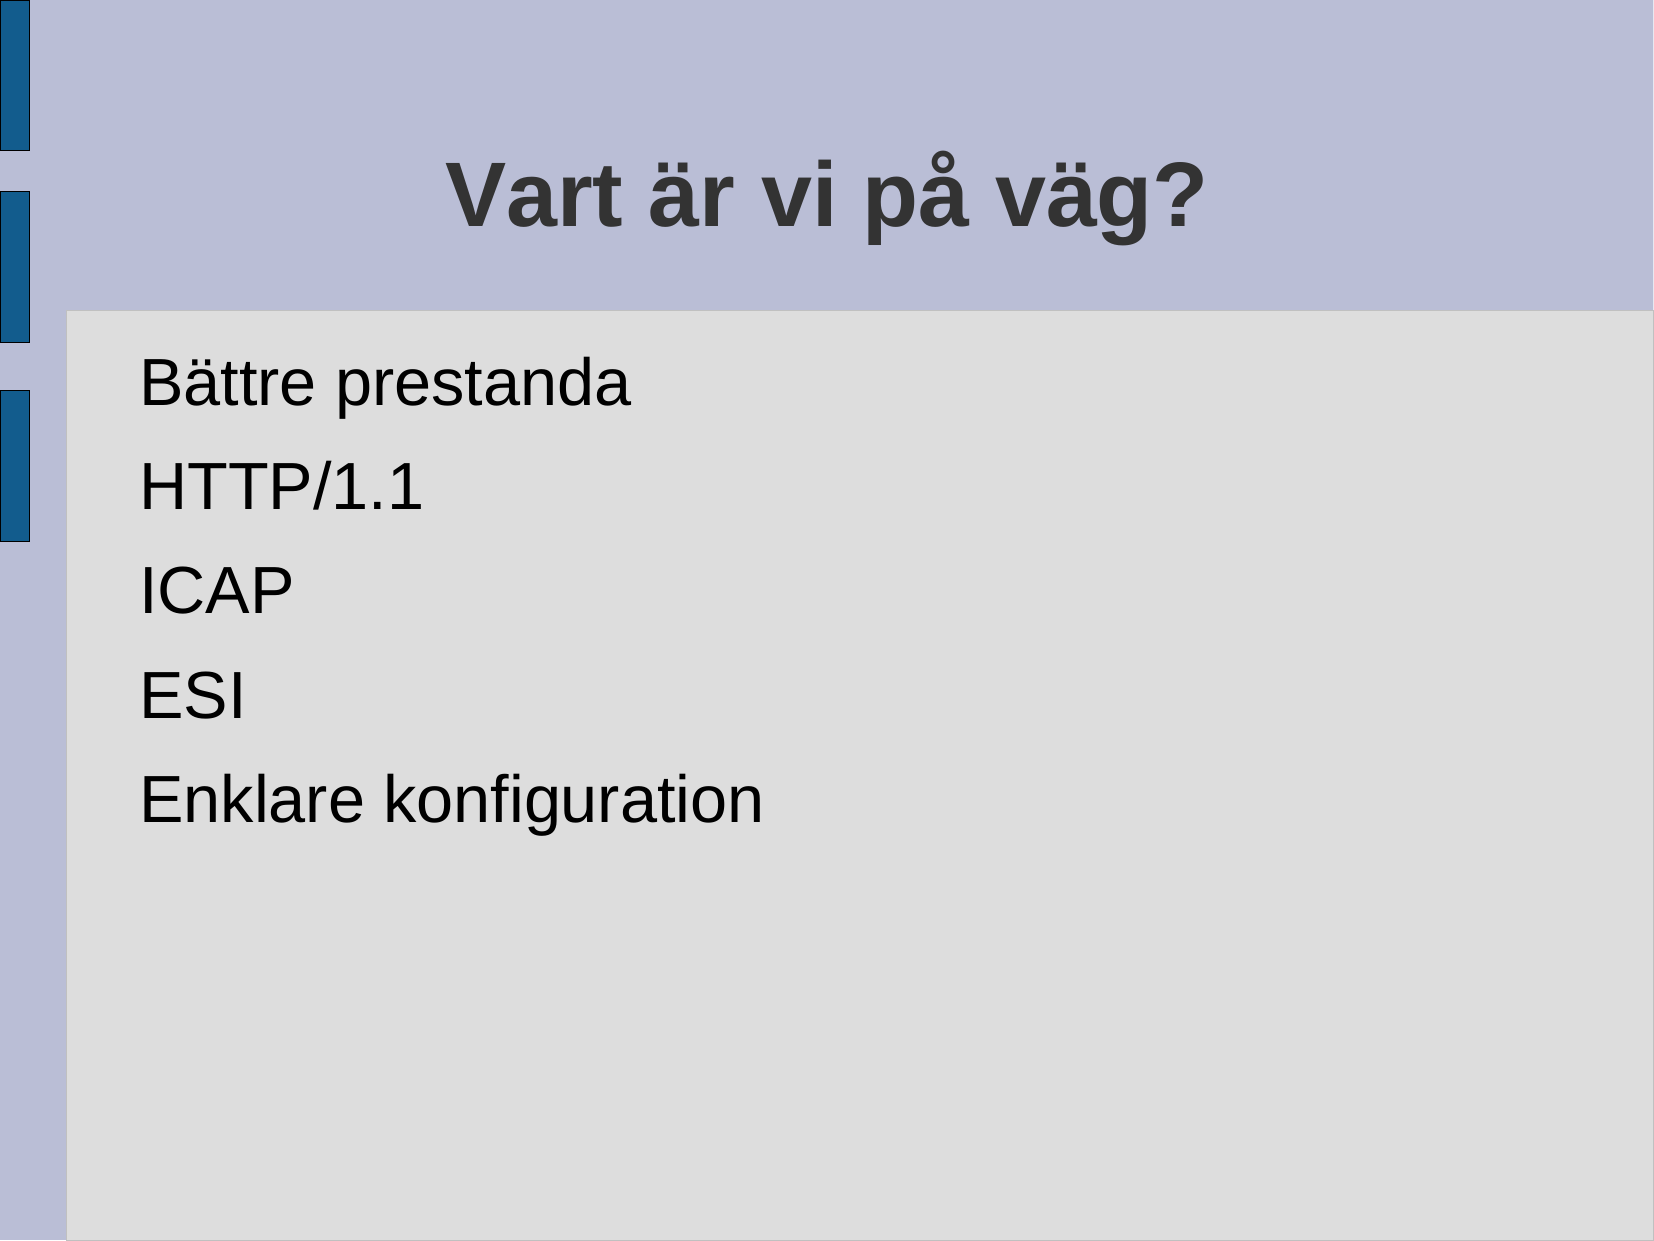

# Vart är vi på väg?
Bättre prestanda
HTTP/1.1
ICAP
ESI
Enklare konfiguration